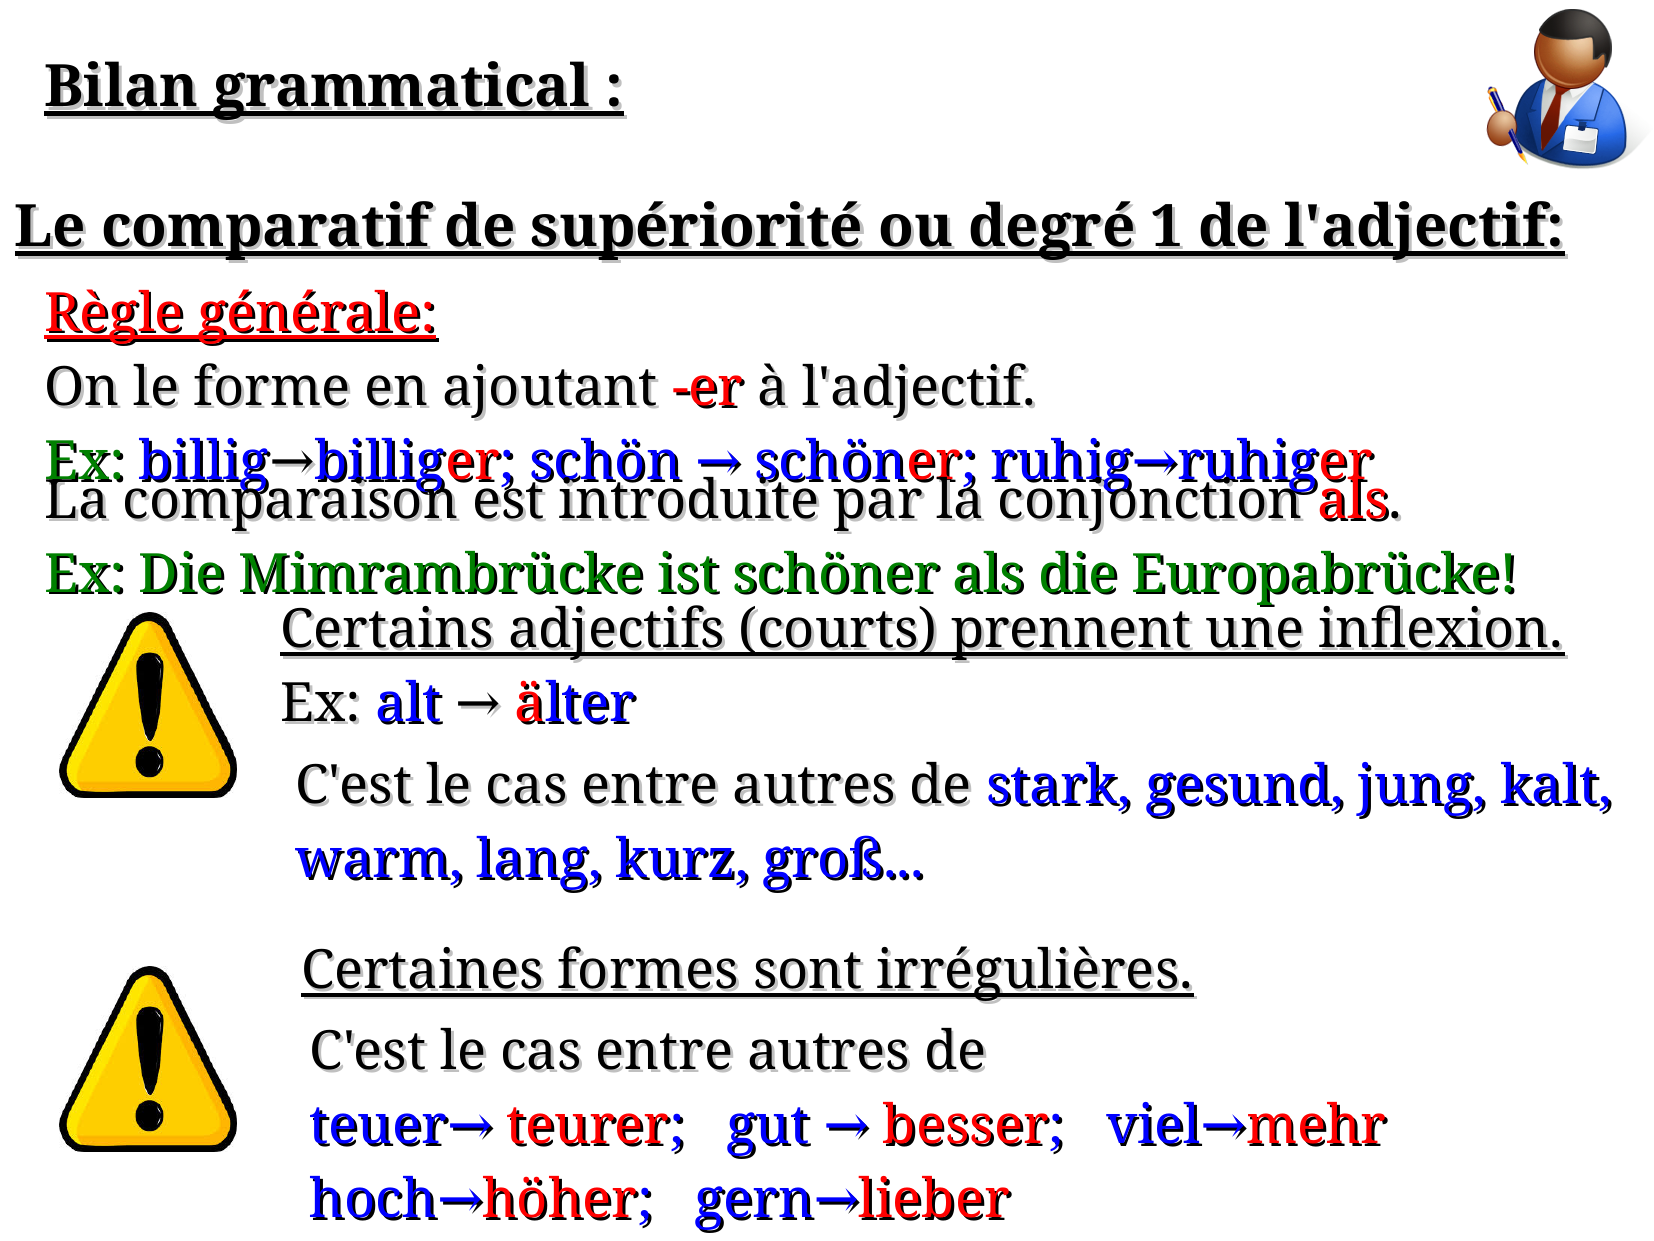

Bilan grammatical :
Le comparatif de supériorité ou degré 1 de l'adjectif:
Règle générale:
On le forme en ajoutant -er à l'adjectif.
Ex: billig→billiger; schön → schöner; ruhig→ruhiger
La comparaison est introduite par la conjonction als.
Ex: Die Mimrambrücke ist schöner als die Europabrücke!
Certains adjectifs (courts) prennent une inflexion.
Ex: alt → älter
C'est le cas entre autres de stark, gesund, jung, kalt, warm, lang, kurz, groß...
Certaines formes sont irrégulières.
C'est le cas entre autres de
teuer→ teurer; gut → besser; viel→mehr hoch→höher; gern→lieber